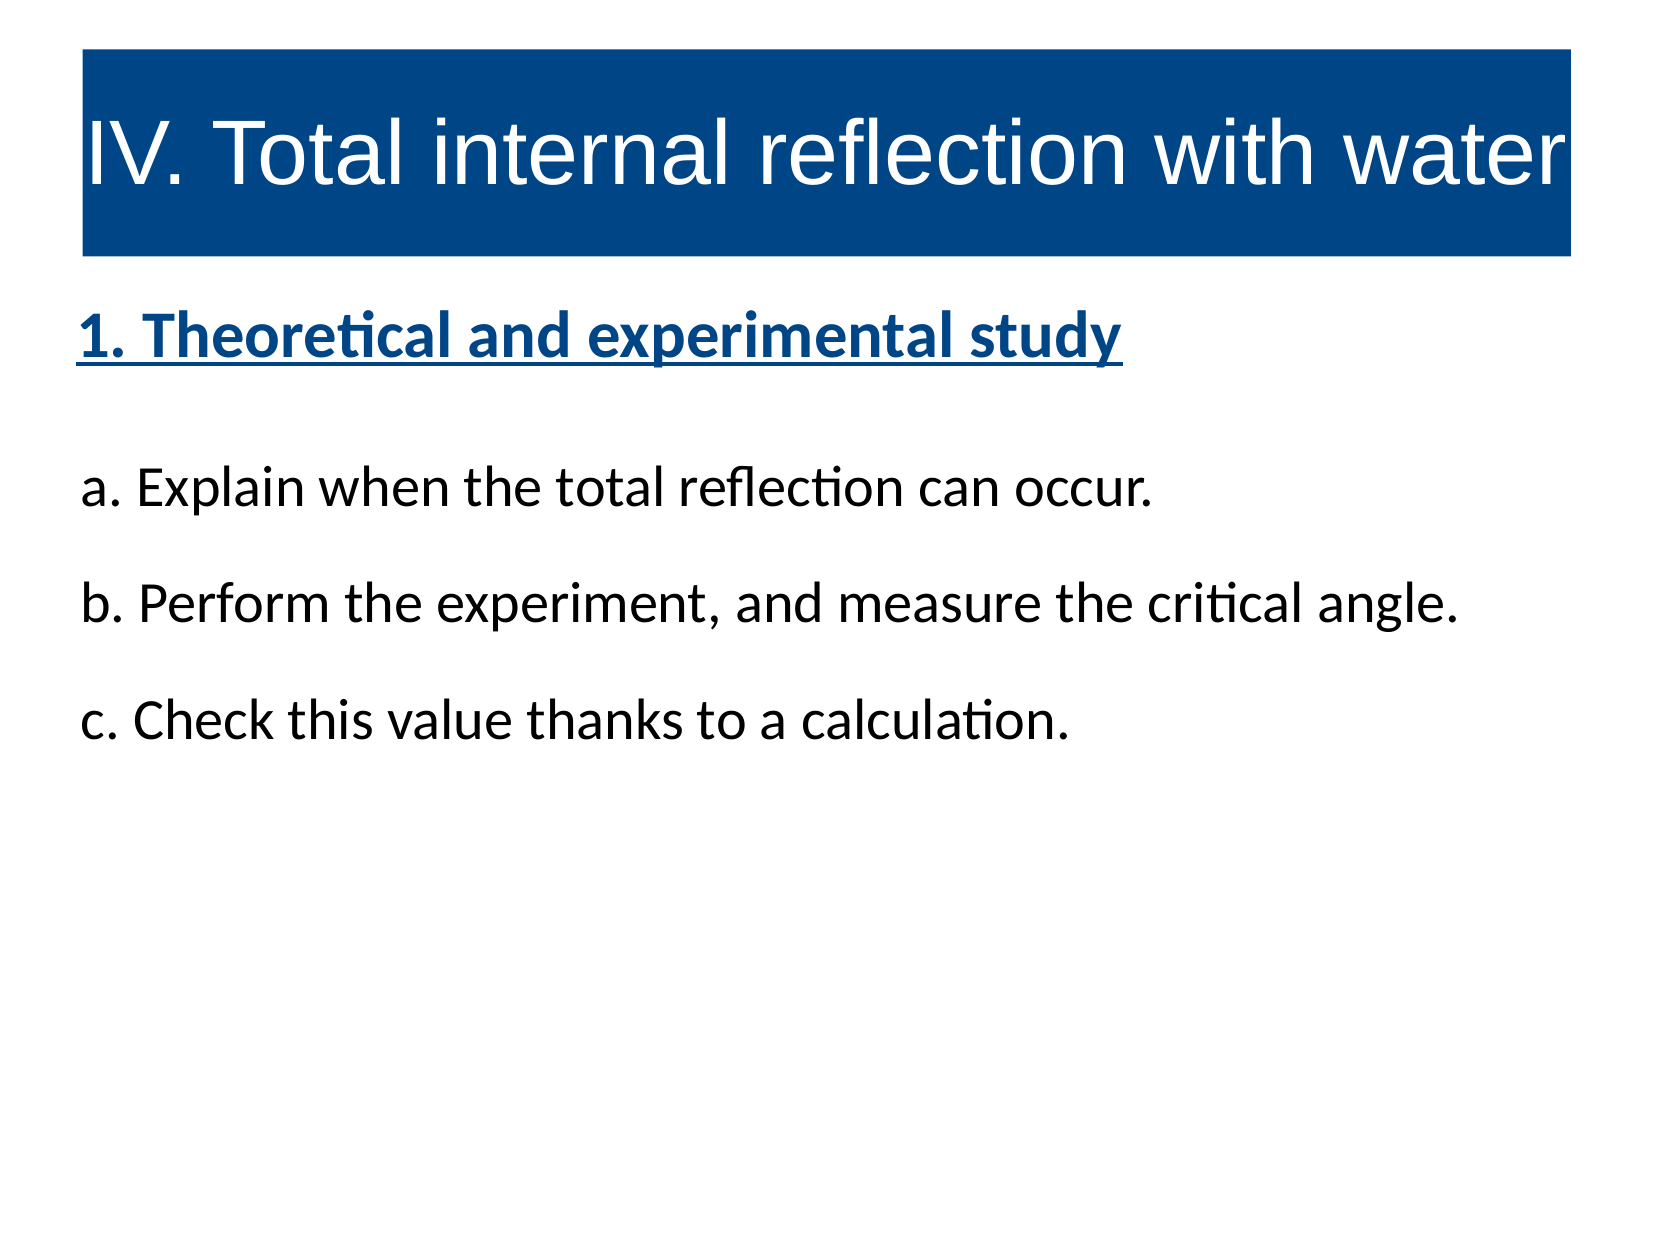

# IV. Total internal reflection with water
1. Theoretical and experimental study
a. Explain when the total reflection can occur.
b. Perform the experiment, and measure the critical angle.
c. Check this value thanks to a calculation.